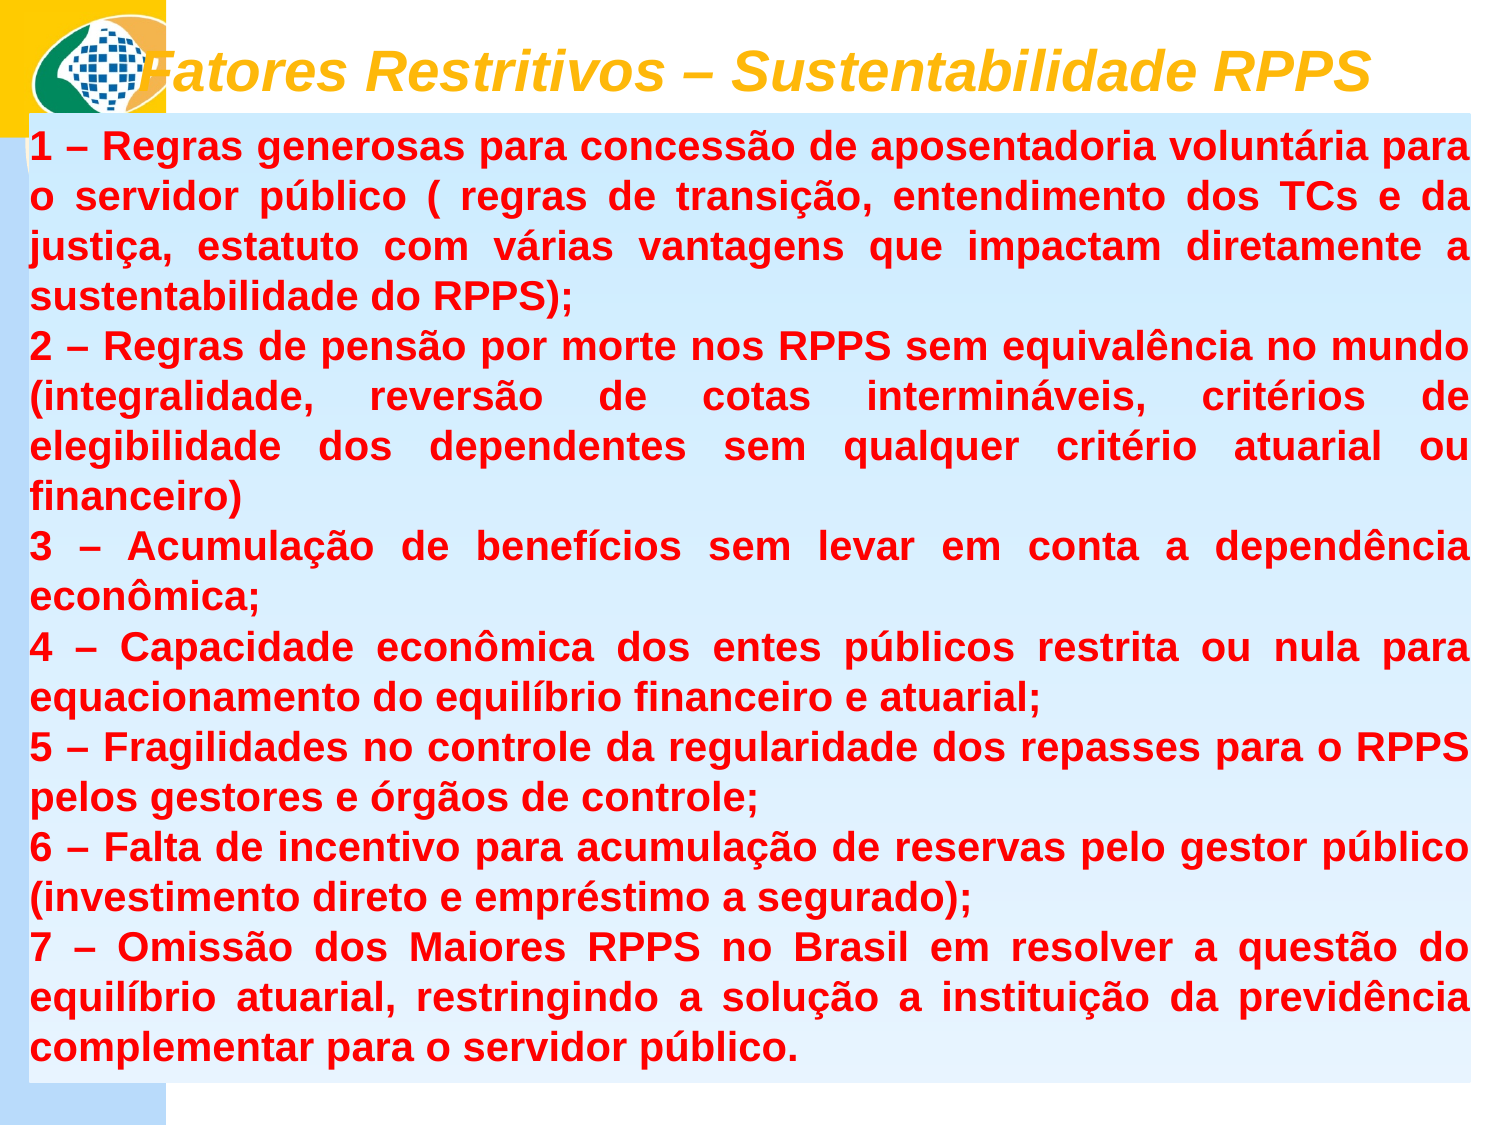

Fatores Restritivos – Sustentabilidade RPPS
1 – Regras generosas para concessão de aposentadoria voluntária para o servidor público ( regras de transição, entendimento dos TCs e da justiça, estatuto com várias vantagens que impactam diretamente a sustentabilidade do RPPS);
2 – Regras de pensão por morte nos RPPS sem equivalência no mundo (integralidade, reversão de cotas intermináveis, critérios de elegibilidade dos dependentes sem qualquer critério atuarial ou financeiro)
3 – Acumulação de benefícios sem levar em conta a dependência econômica;
4 – Capacidade econômica dos entes públicos restrita ou nula para equacionamento do equilíbrio financeiro e atuarial;
5 – Fragilidades no controle da regularidade dos repasses para o RPPS pelos gestores e órgãos de controle;
6 – Falta de incentivo para acumulação de reservas pelo gestor público (investimento direto e empréstimo a segurado);
7 – Omissão dos Maiores RPPS no Brasil em resolver a questão do equilíbrio atuarial, restringindo a solução a instituição da previdência complementar para o servidor público.